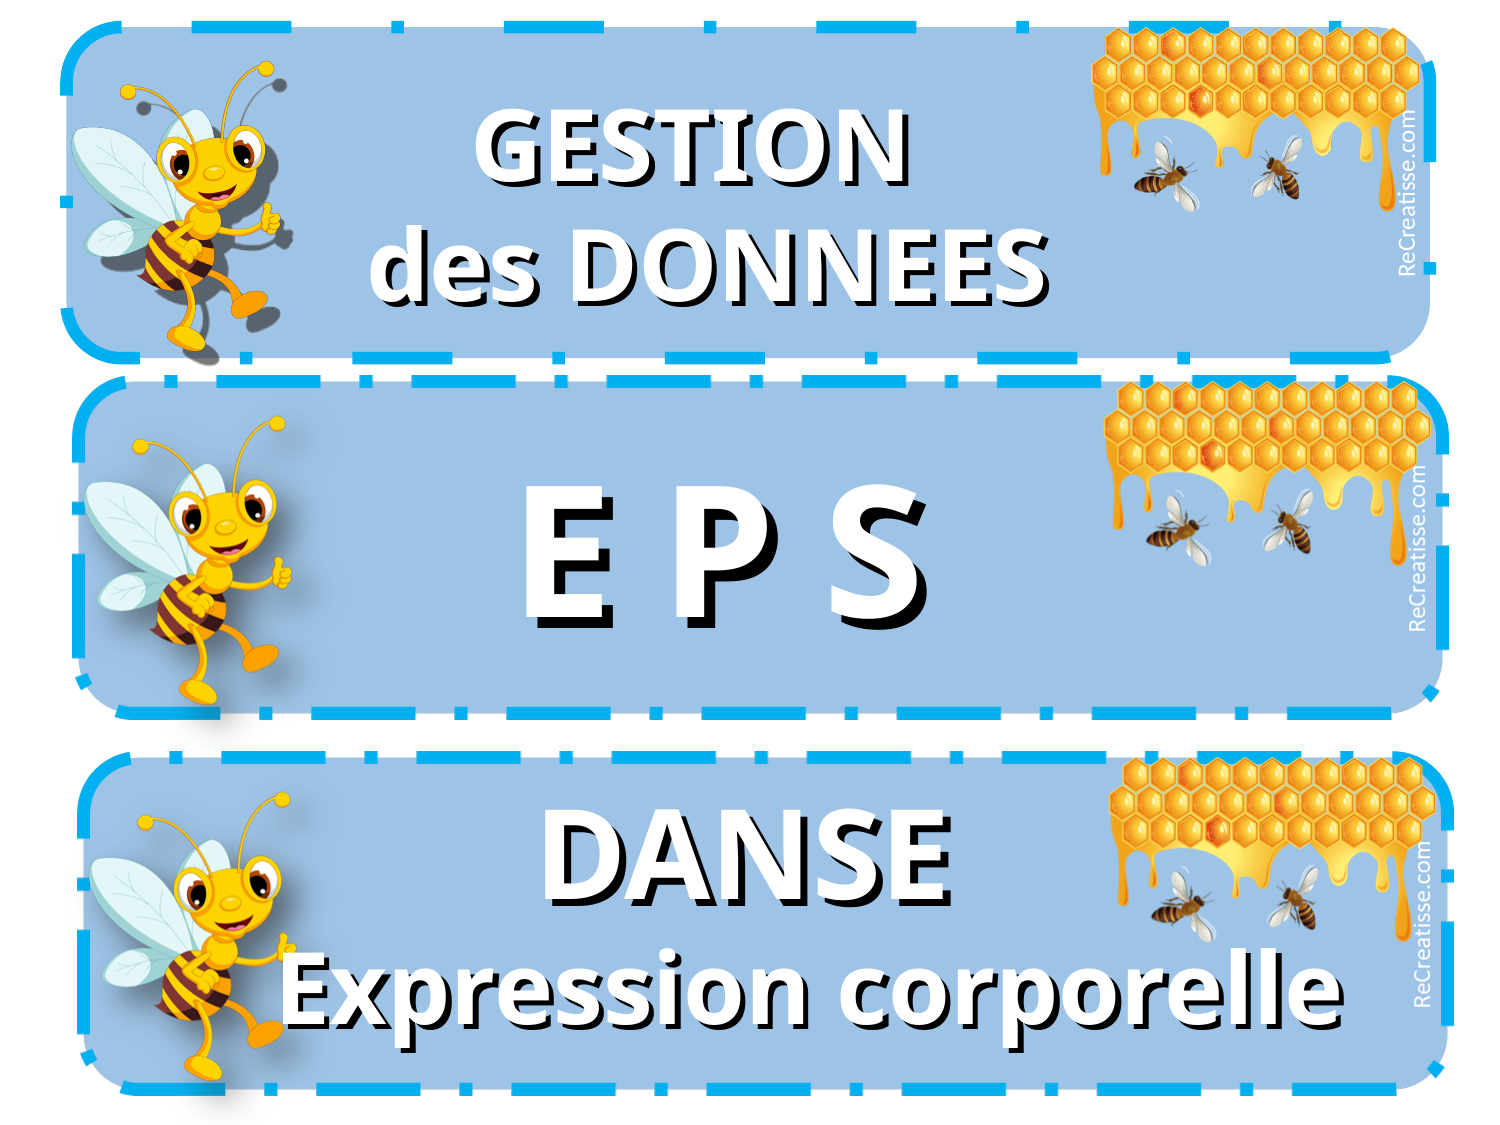

GESTION
 des DONNEES
ReCreatisse.com
E P S
 DANSE
Expression corporelle